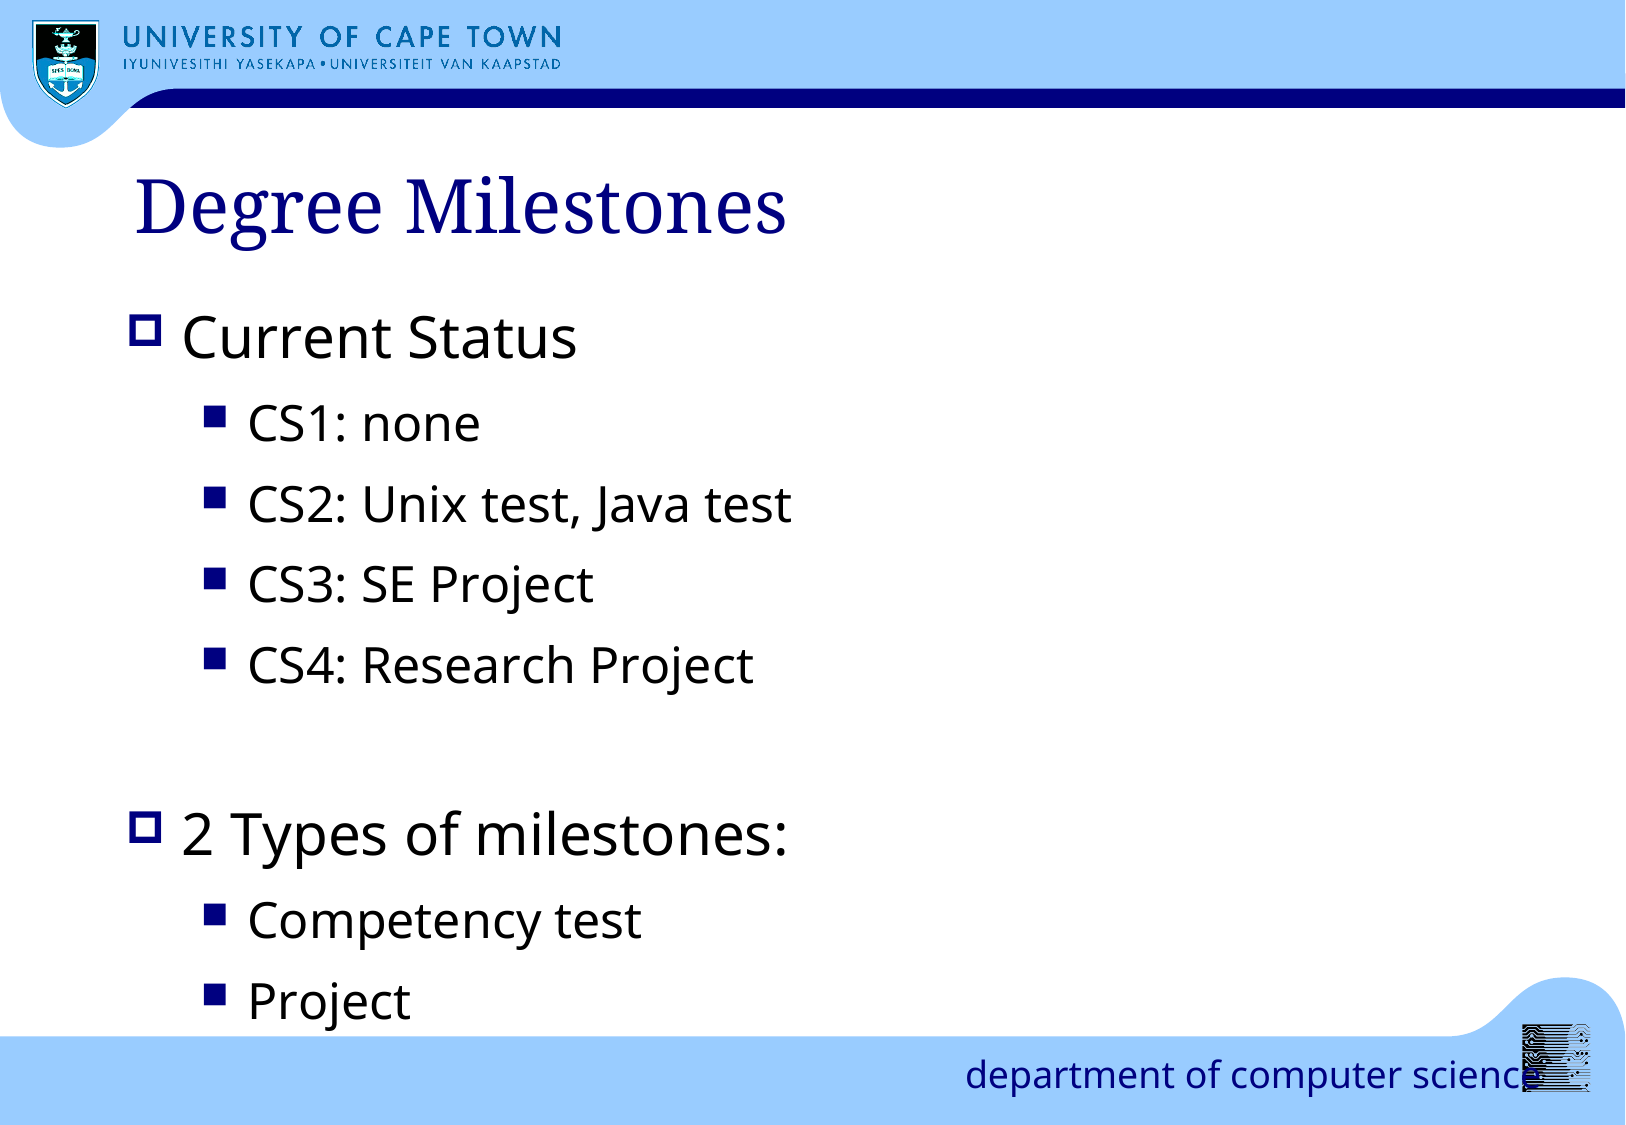

# Degree Milestones
Current Status
CS1: none
CS2: Unix test, Java test
CS3: SE Project
CS4: Research Project
2 Types of milestones:
Competency test
Project